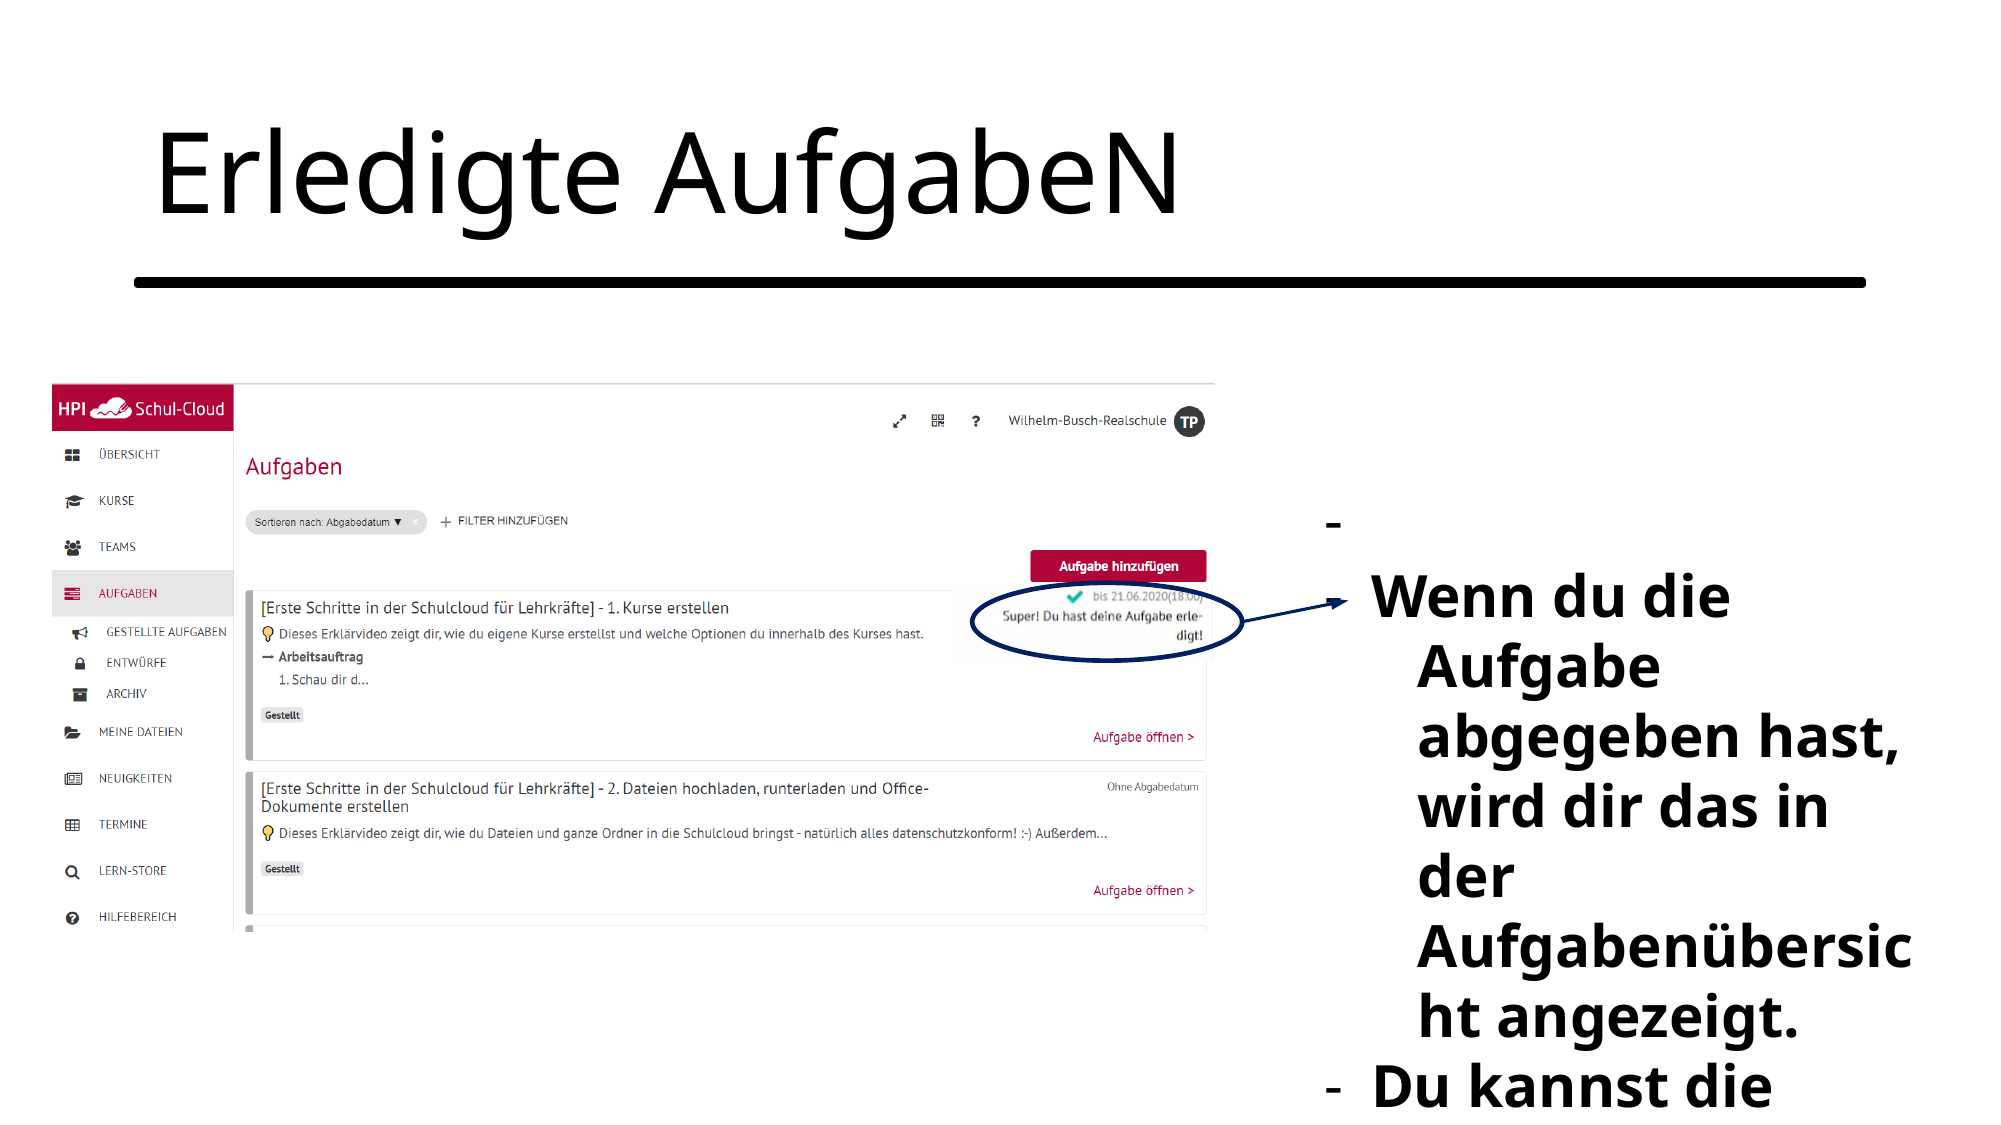

# Erledigte AufgabeN
Wenn du die Aufgabe abgegeben hast, wird dir das in der Aufgabenübersicht angezeigt.
Du kannst die Aufgaben nach der Abgabe noch bearbeiten, solange die Abgabefrist noch nicht abgelaufen ist.